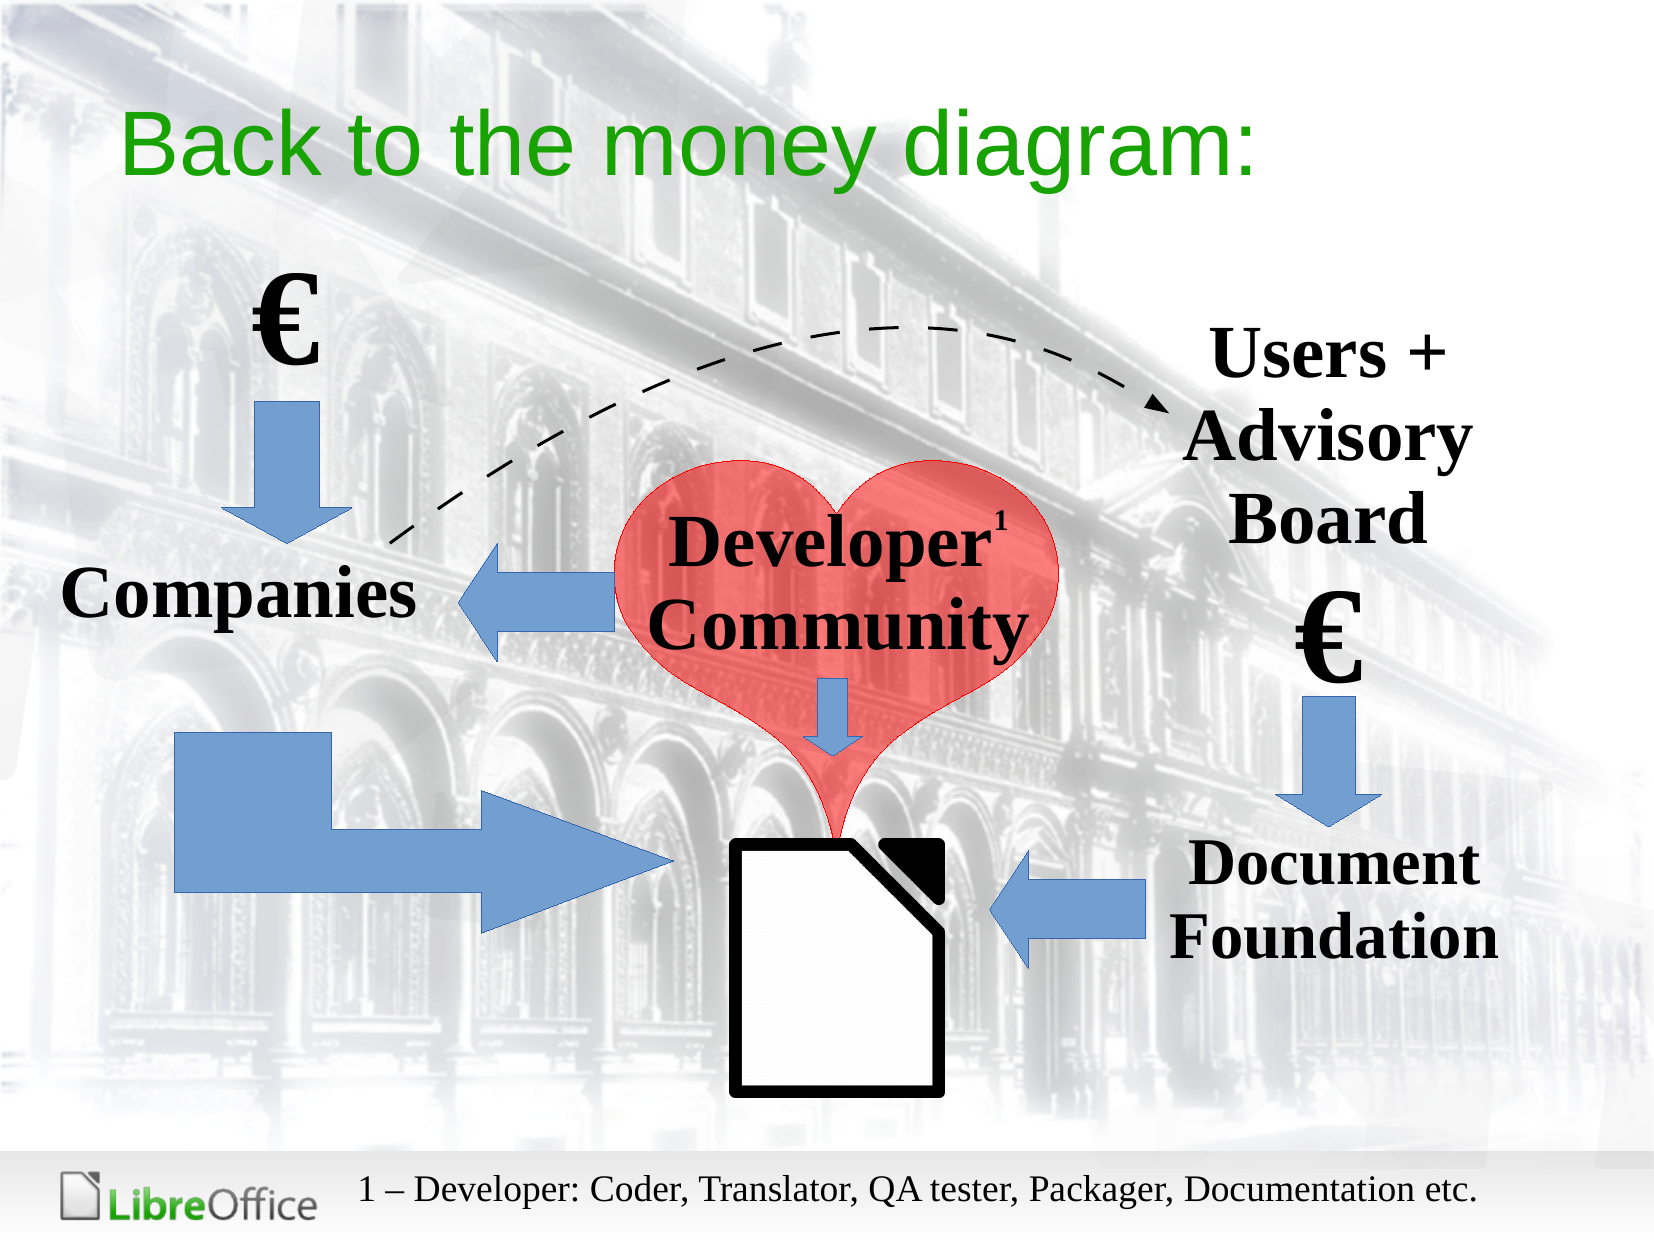

Back to the money diagram:
€
Users + Advisory Board
€
Developer1
Community
Companies
Document Foundation
1 – Developer: Coder, Translator, QA tester, Packager, Documentation etc.